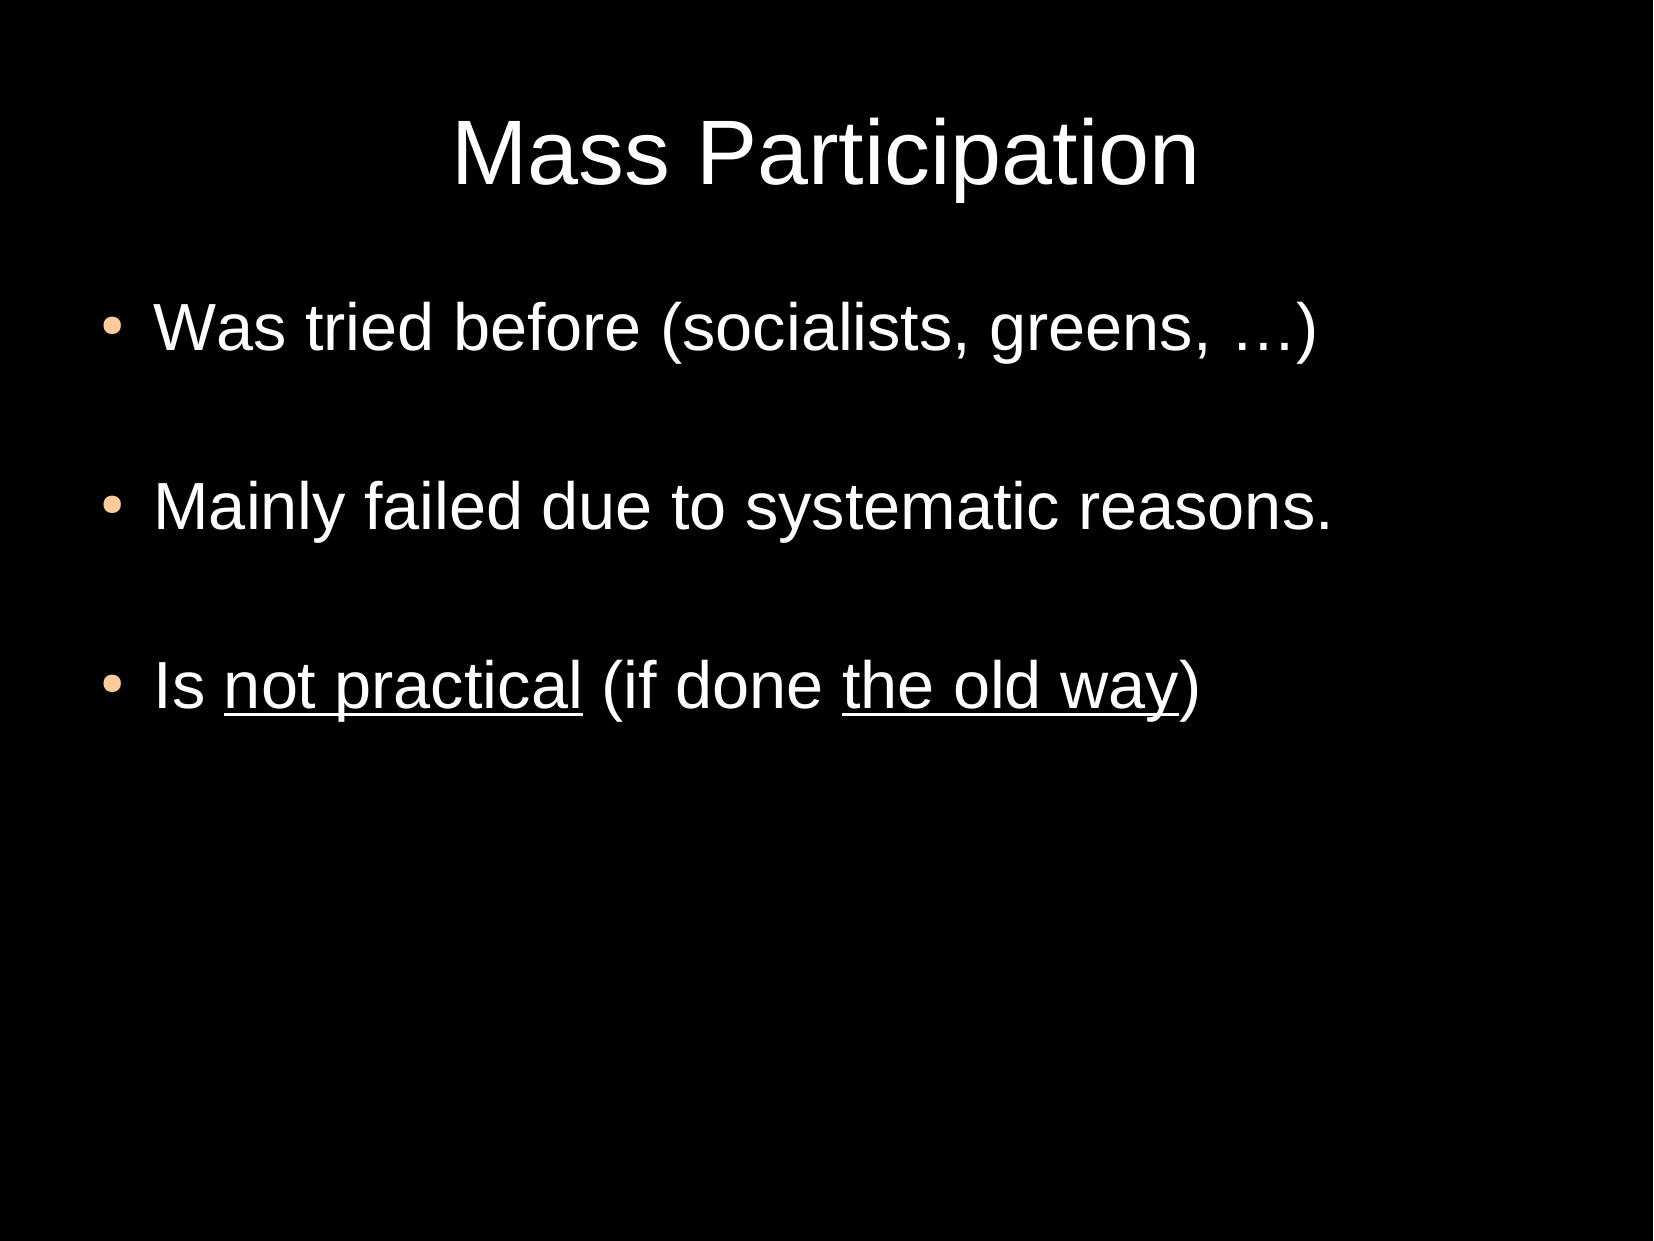

# Mass Participation
Was tried before (socialists, greens, …)
Mainly failed due to systematic reasons.
Is not practical (if done the old way)